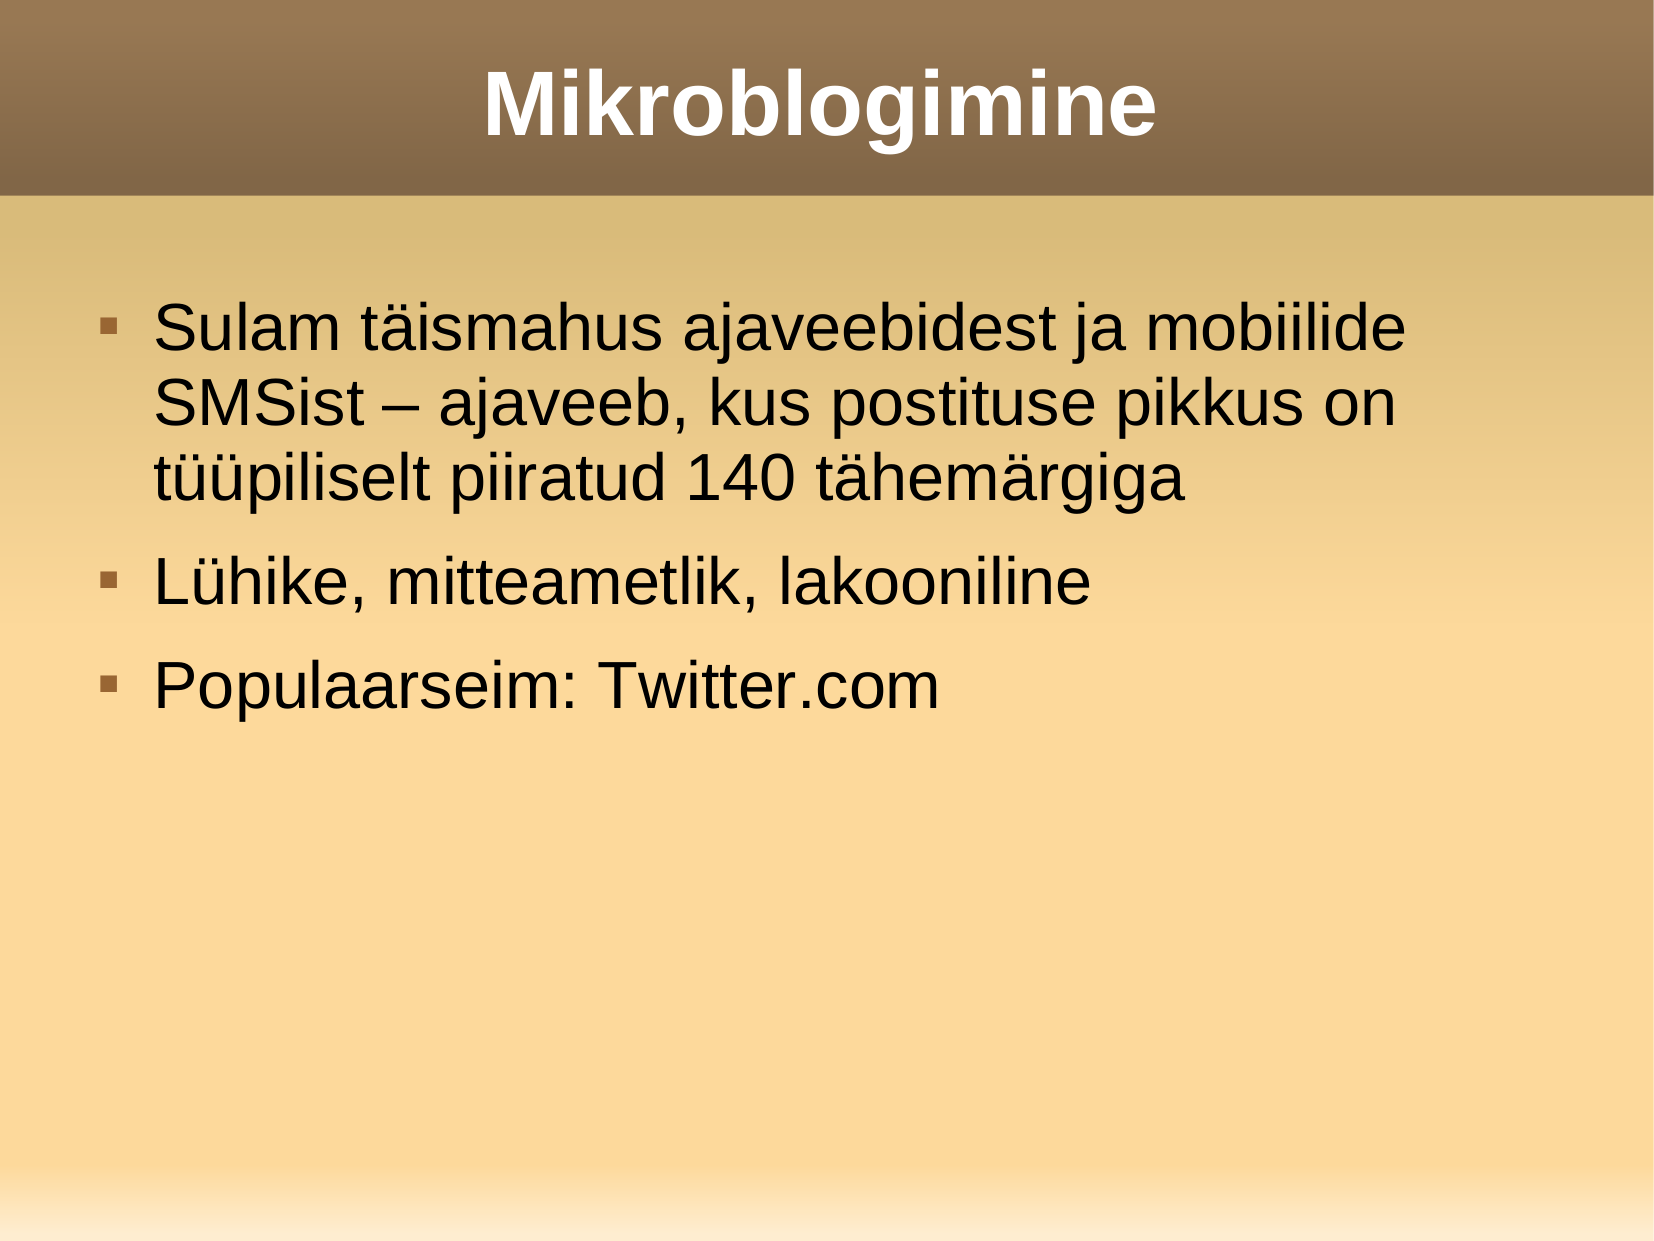

# Mikroblogimine
Sulam täismahus ajaveebidest ja mobiilide SMSist – ajaveeb, kus postituse pikkus on tüüpiliselt piiratud 140 tähemärgiga
Lühike, mitteametlik, lakooniline
Populaarseim: Twitter.com